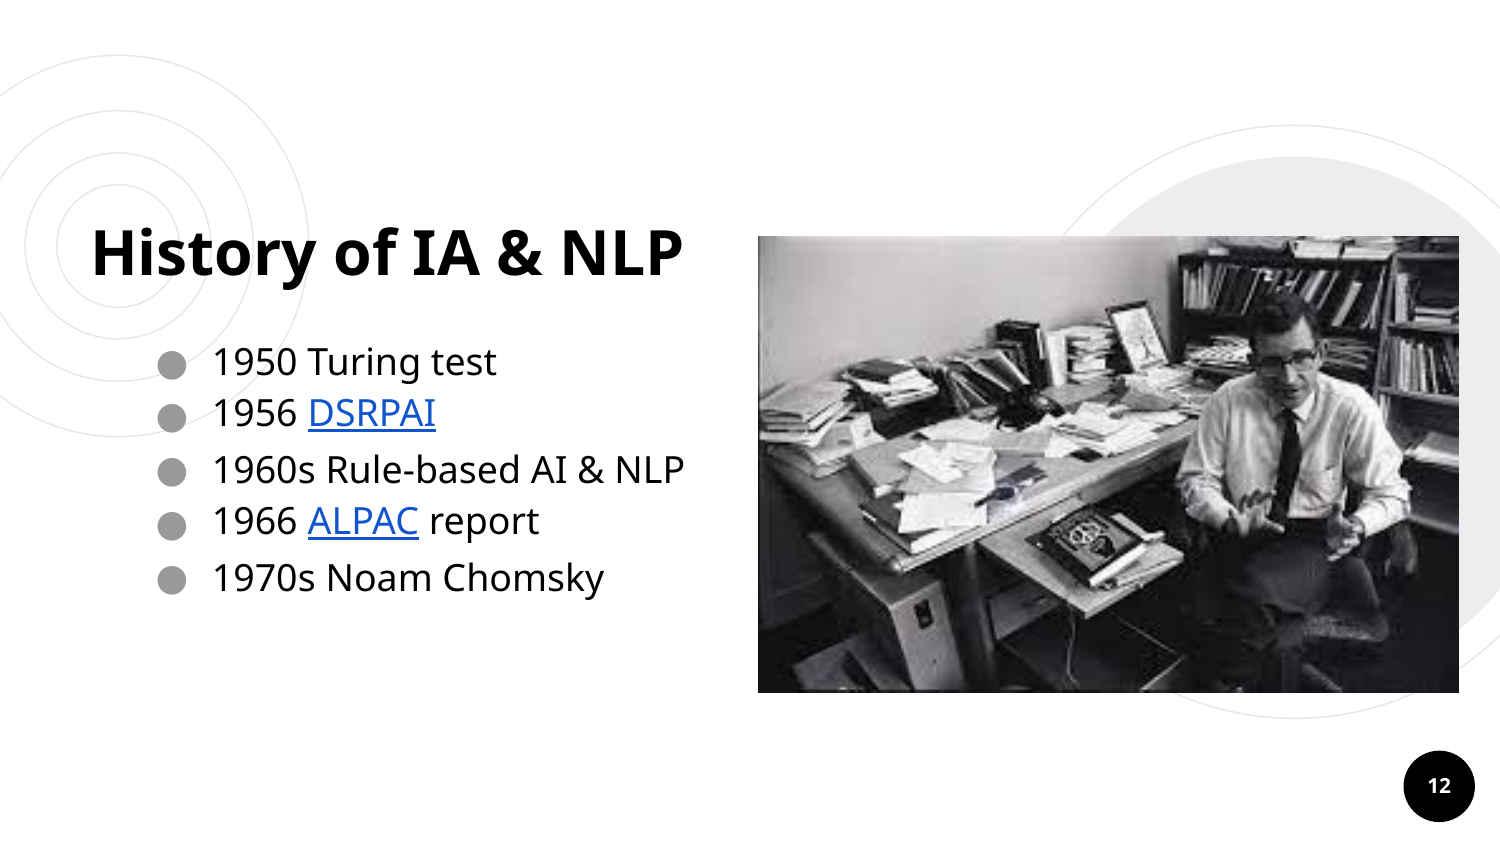

# History of IA & NLP
1950 Turing test
1956 DSRPAI
1960s Rule-based AI & NLP
1966 ALPAC report
1970s Noam Chomsky